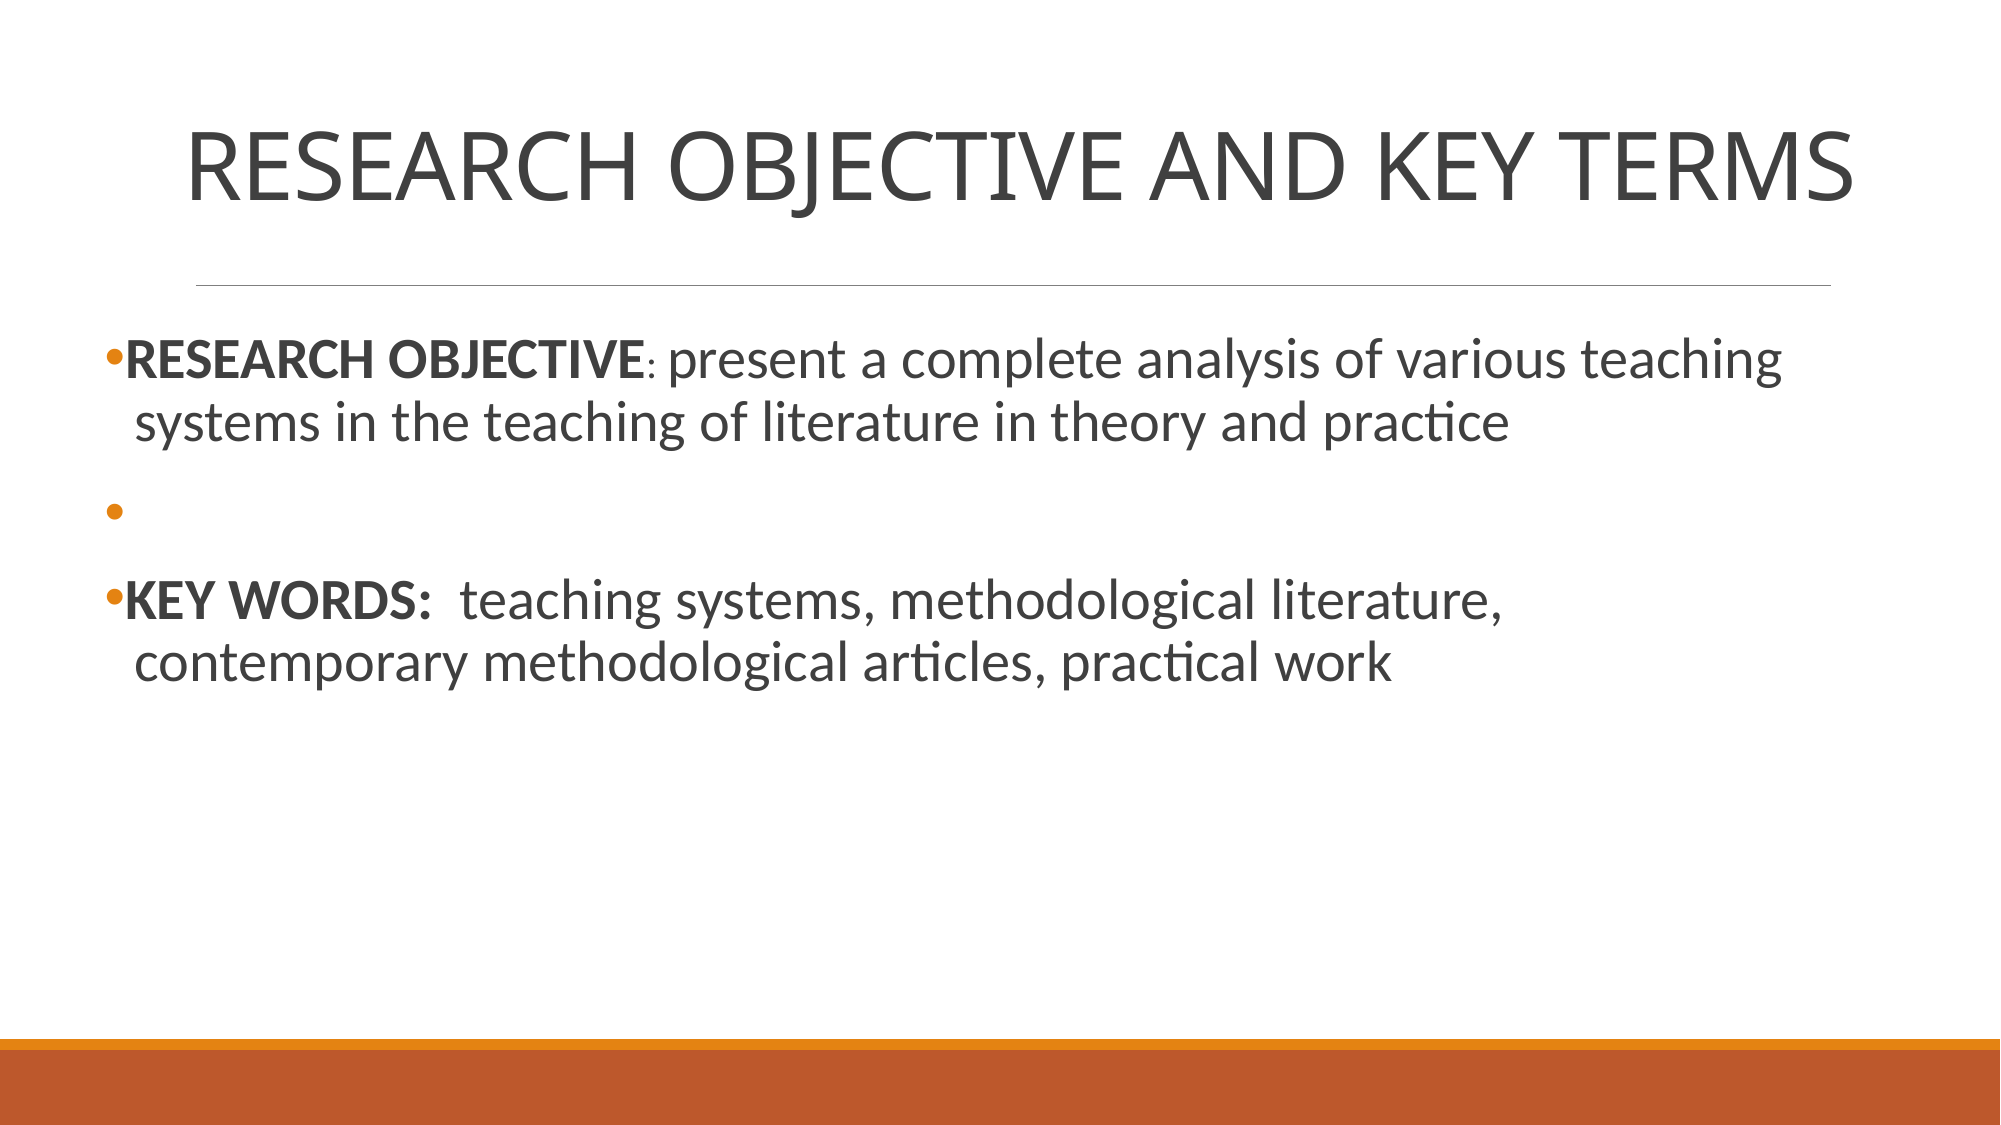

# RESEARCH OBJECTIVE AND KEY TERMS
RESEARCH OBJECTIVE: present a complete analysis of various teaching systems in the teaching of literature in theory and practice
KEY WORDS: teaching systems, methodological literature, contemporary methodological articles, practical work